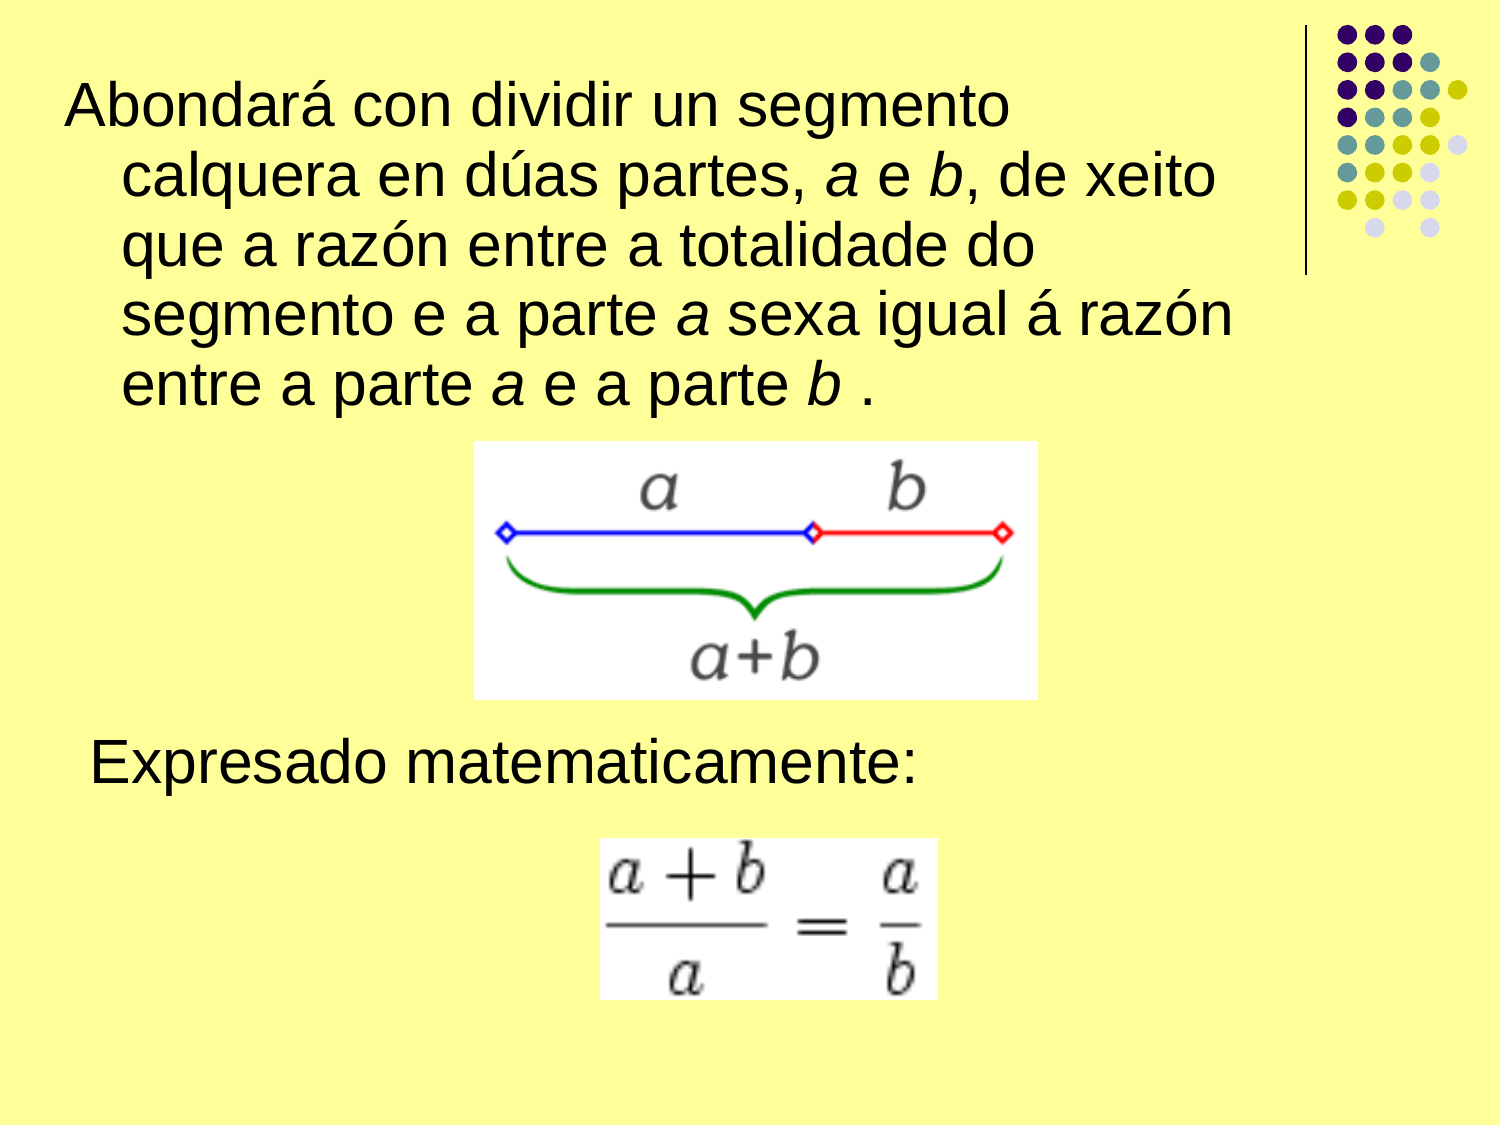

# Abondará con dividir un segmento calquera en dúas partes, a e b, de xeito que a razón entre a totalidade do segmento e a parte a sexa igual á razón entre a parte a e a parte b .
Expresado matematicamente: